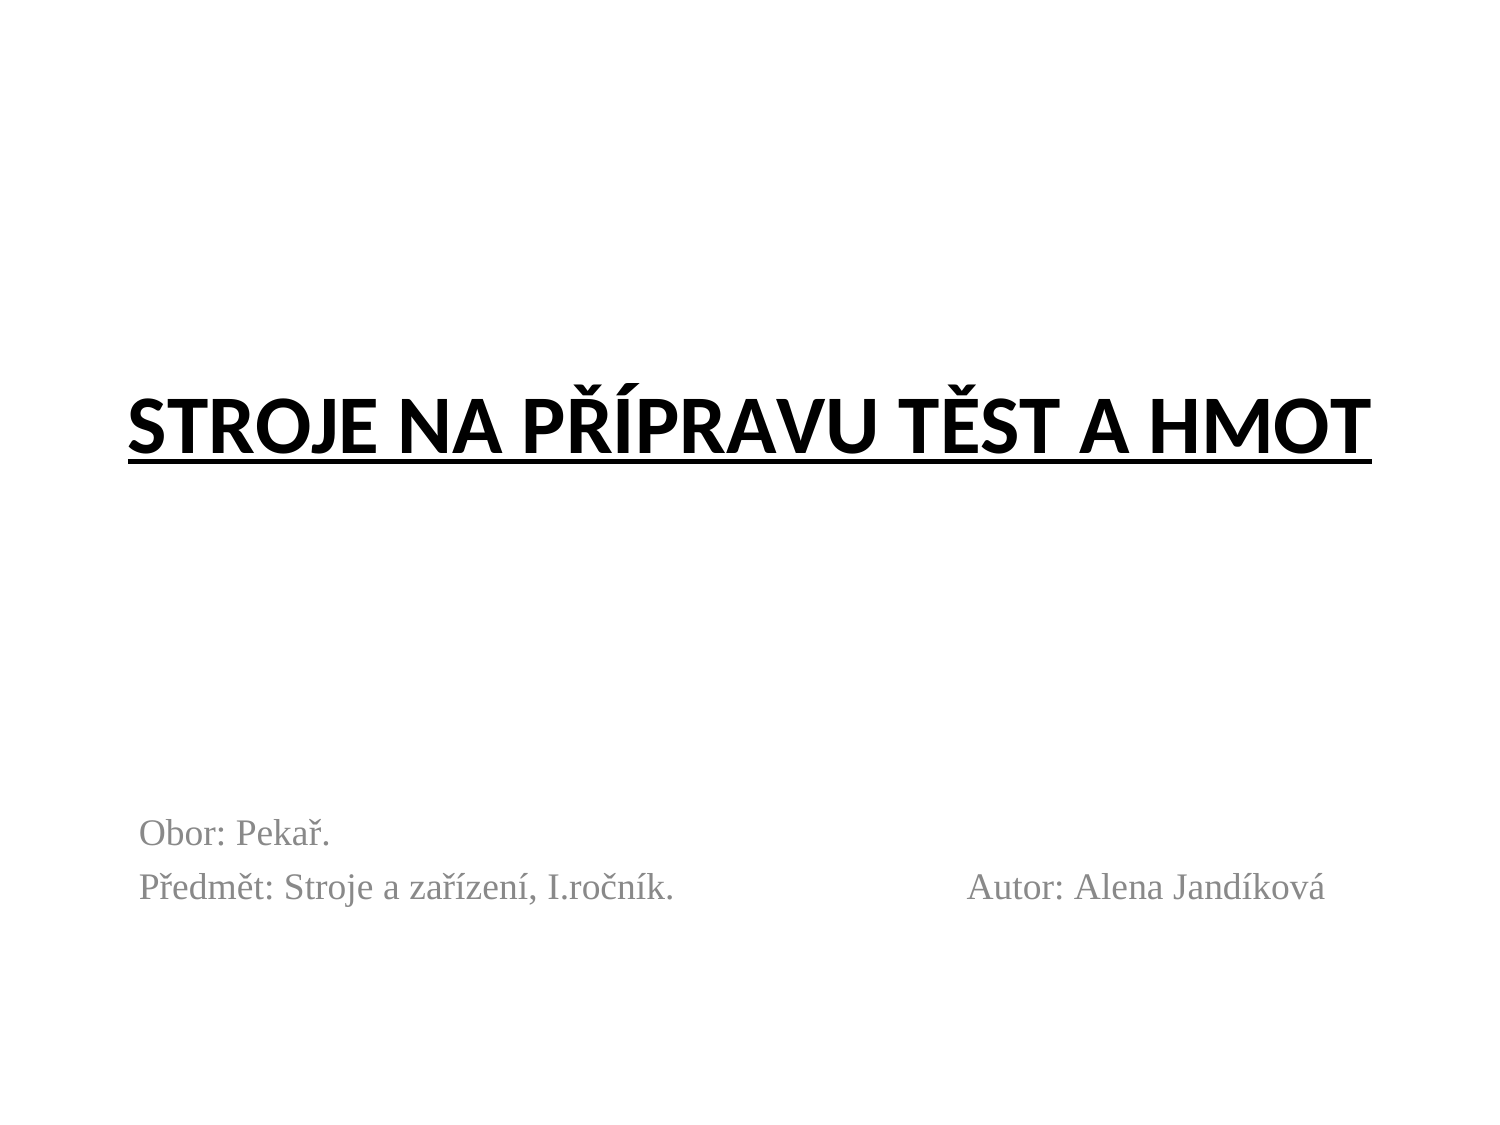

# STROJE NA PŘÍPRAVU TĚST A HMOT
Obor: Pekař.
Předmět: Stroje a zařízení, I.ročník.	 Autor: Alena Jandíková